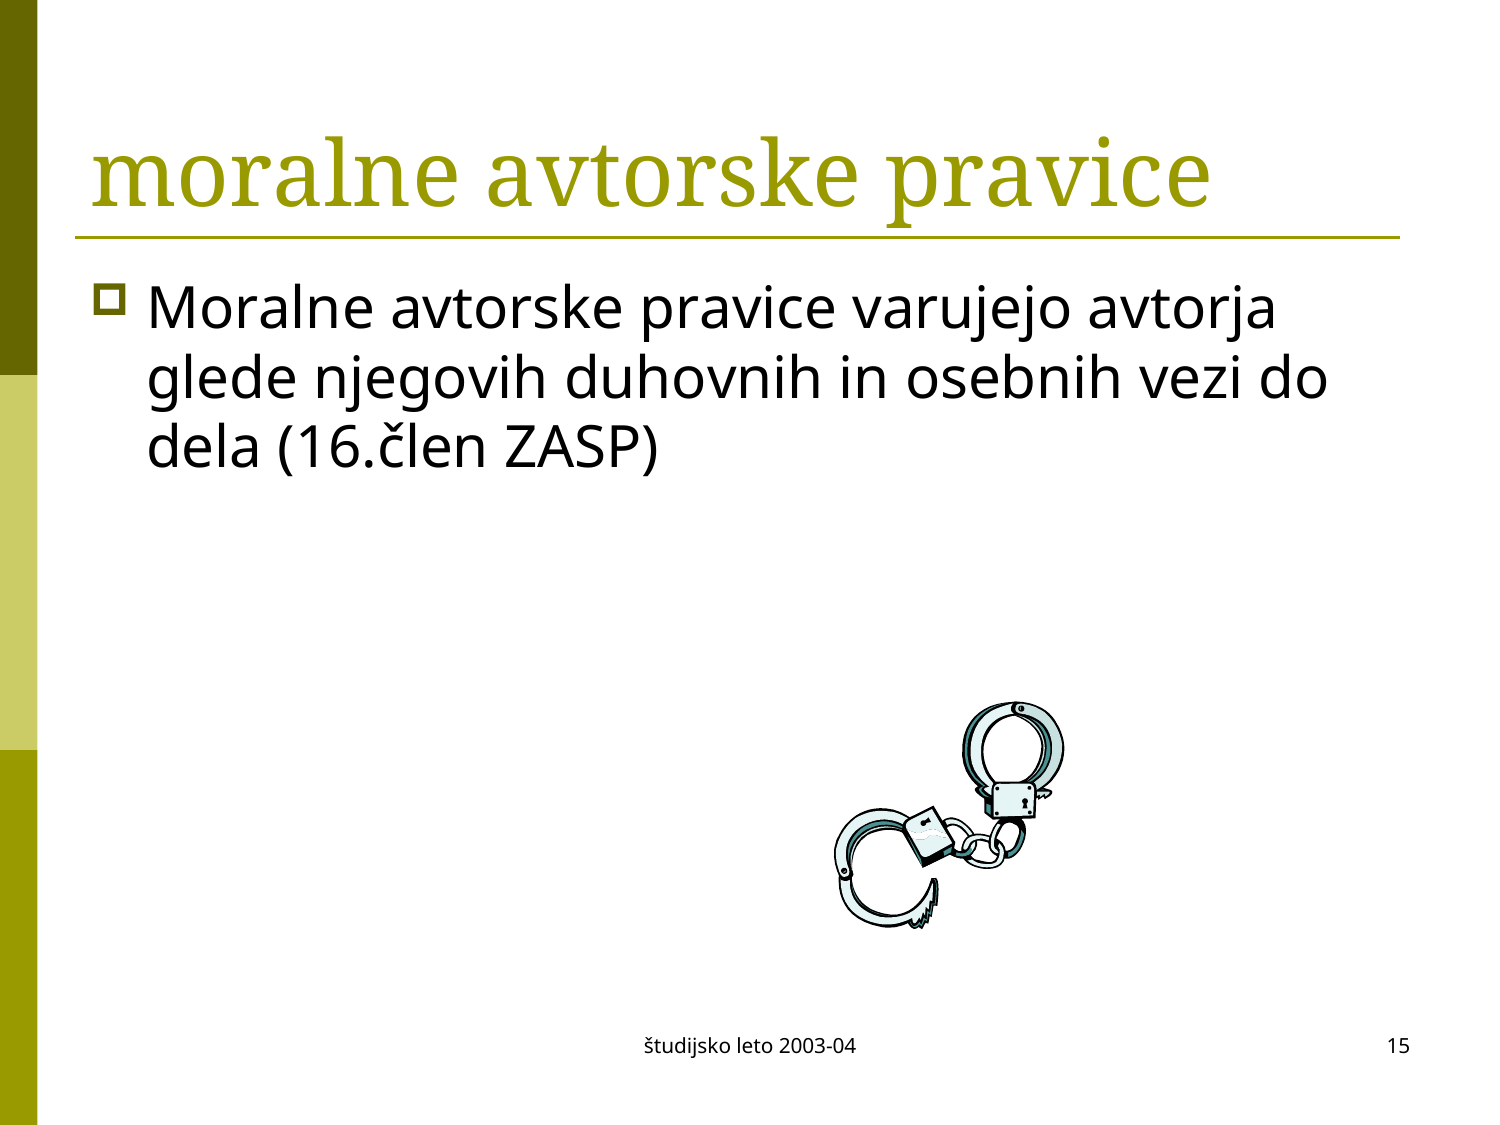

# moralne avtorske pravice
Moralne avtorske pravice varujejo avtorja glede njegovih duhovnih in osebnih vezi do dela (16.člen ZASP)
študijsko leto 2003-04